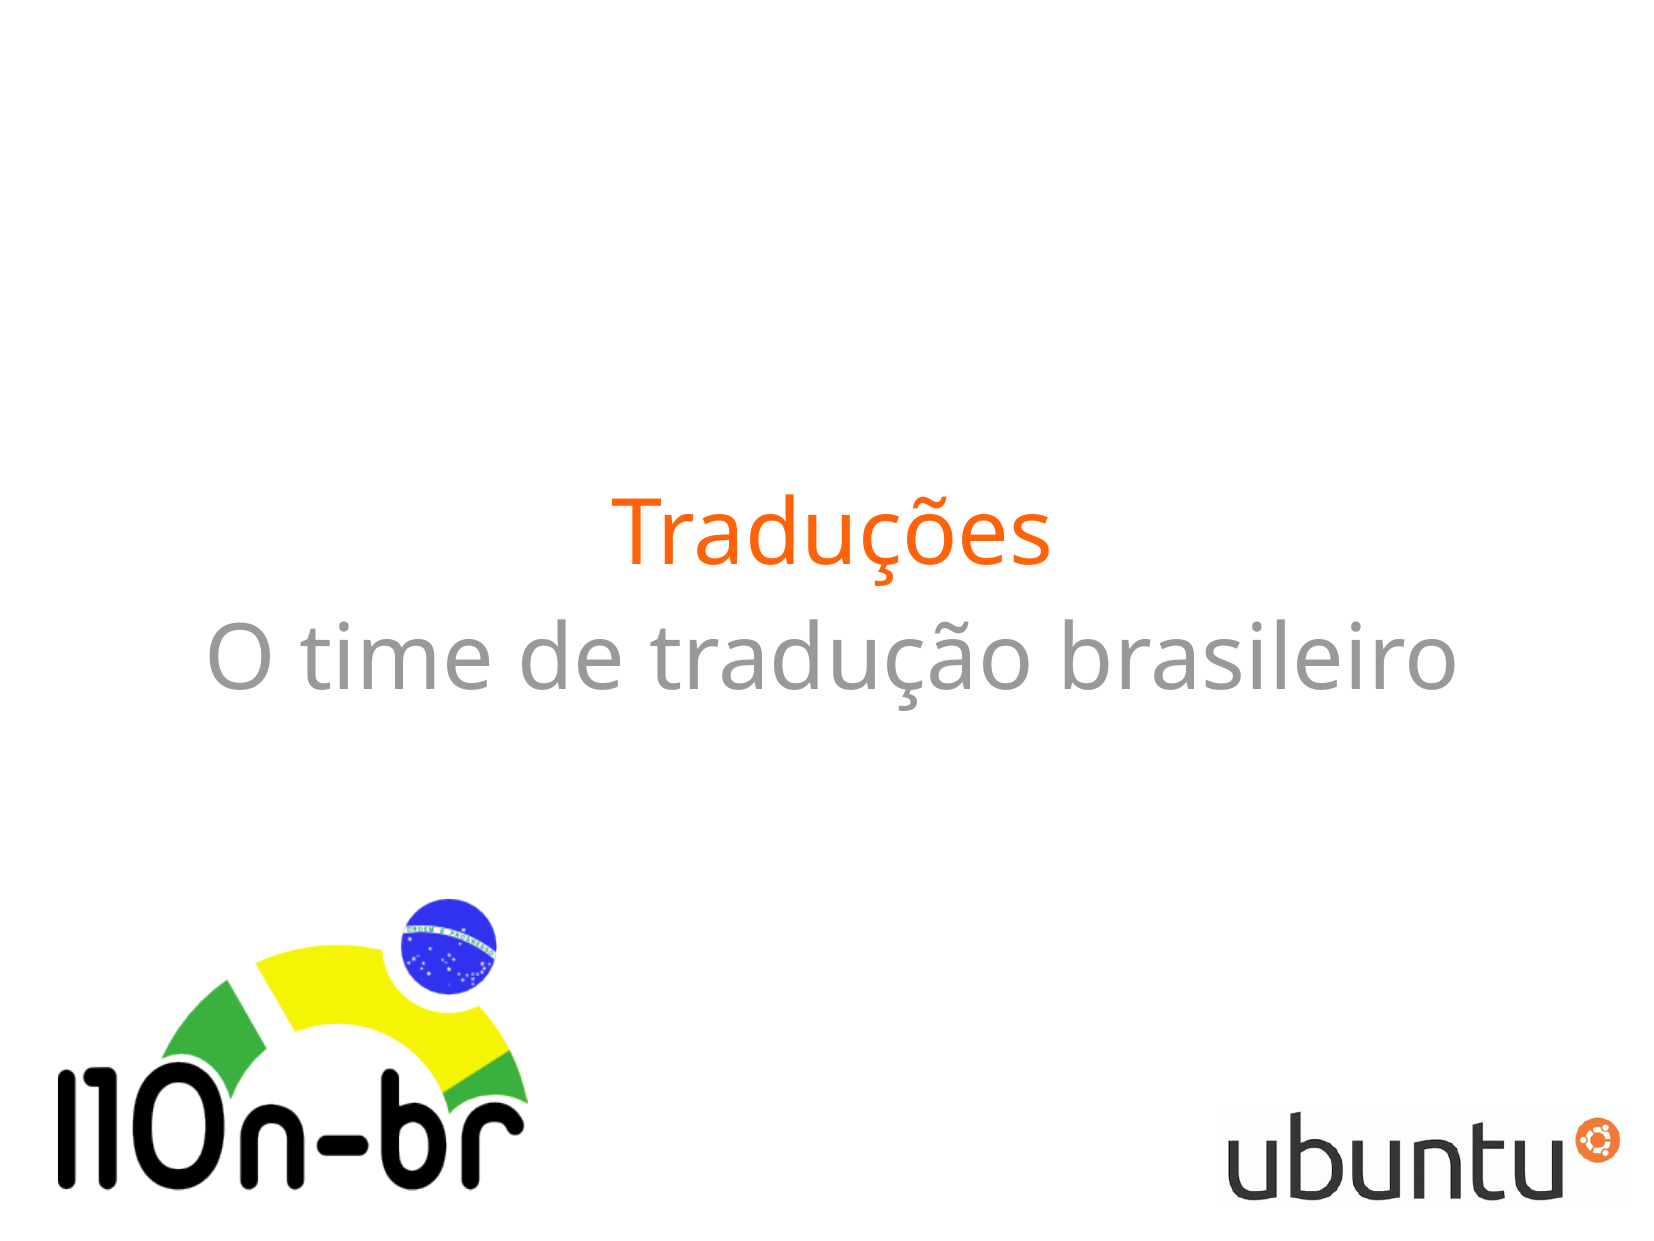

# Traduções O time de tradução brasileiro